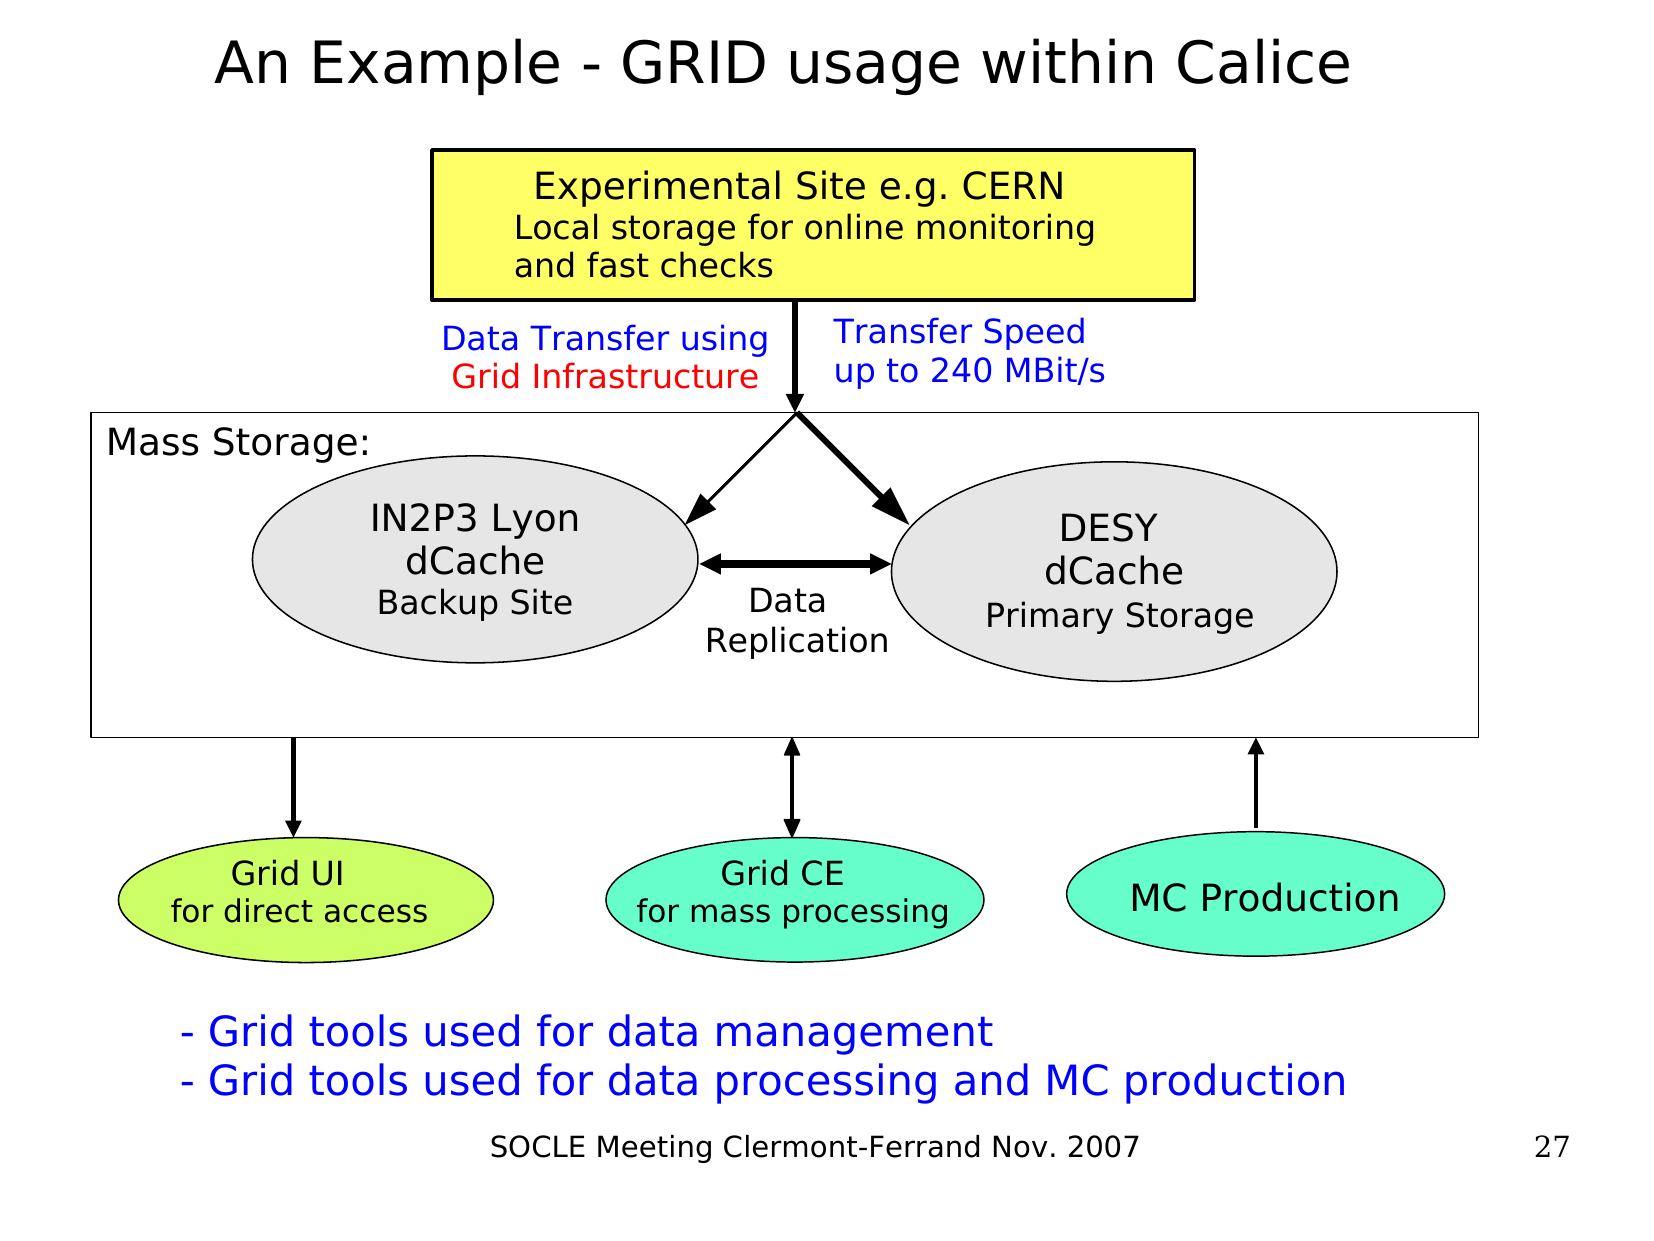

# An Example - GRID usage within Calice
 Experimental Site e.g. CERN
 Local storage for online monitoring
 and fast checks
Transfer Speed
up to 240 MBit/s
Data Transfer using
 Grid Infrastructure
Mass Storage:
IN2P3 Lyon
dCache
Backup Site
DESY
dCache
 Primary Storage
 Data
Replication
 MC Production
 Grid UI
for direct access
 Grid CE
for mass processing
- Grid tools used for data management
- Grid tools used for data processing and MC production
27